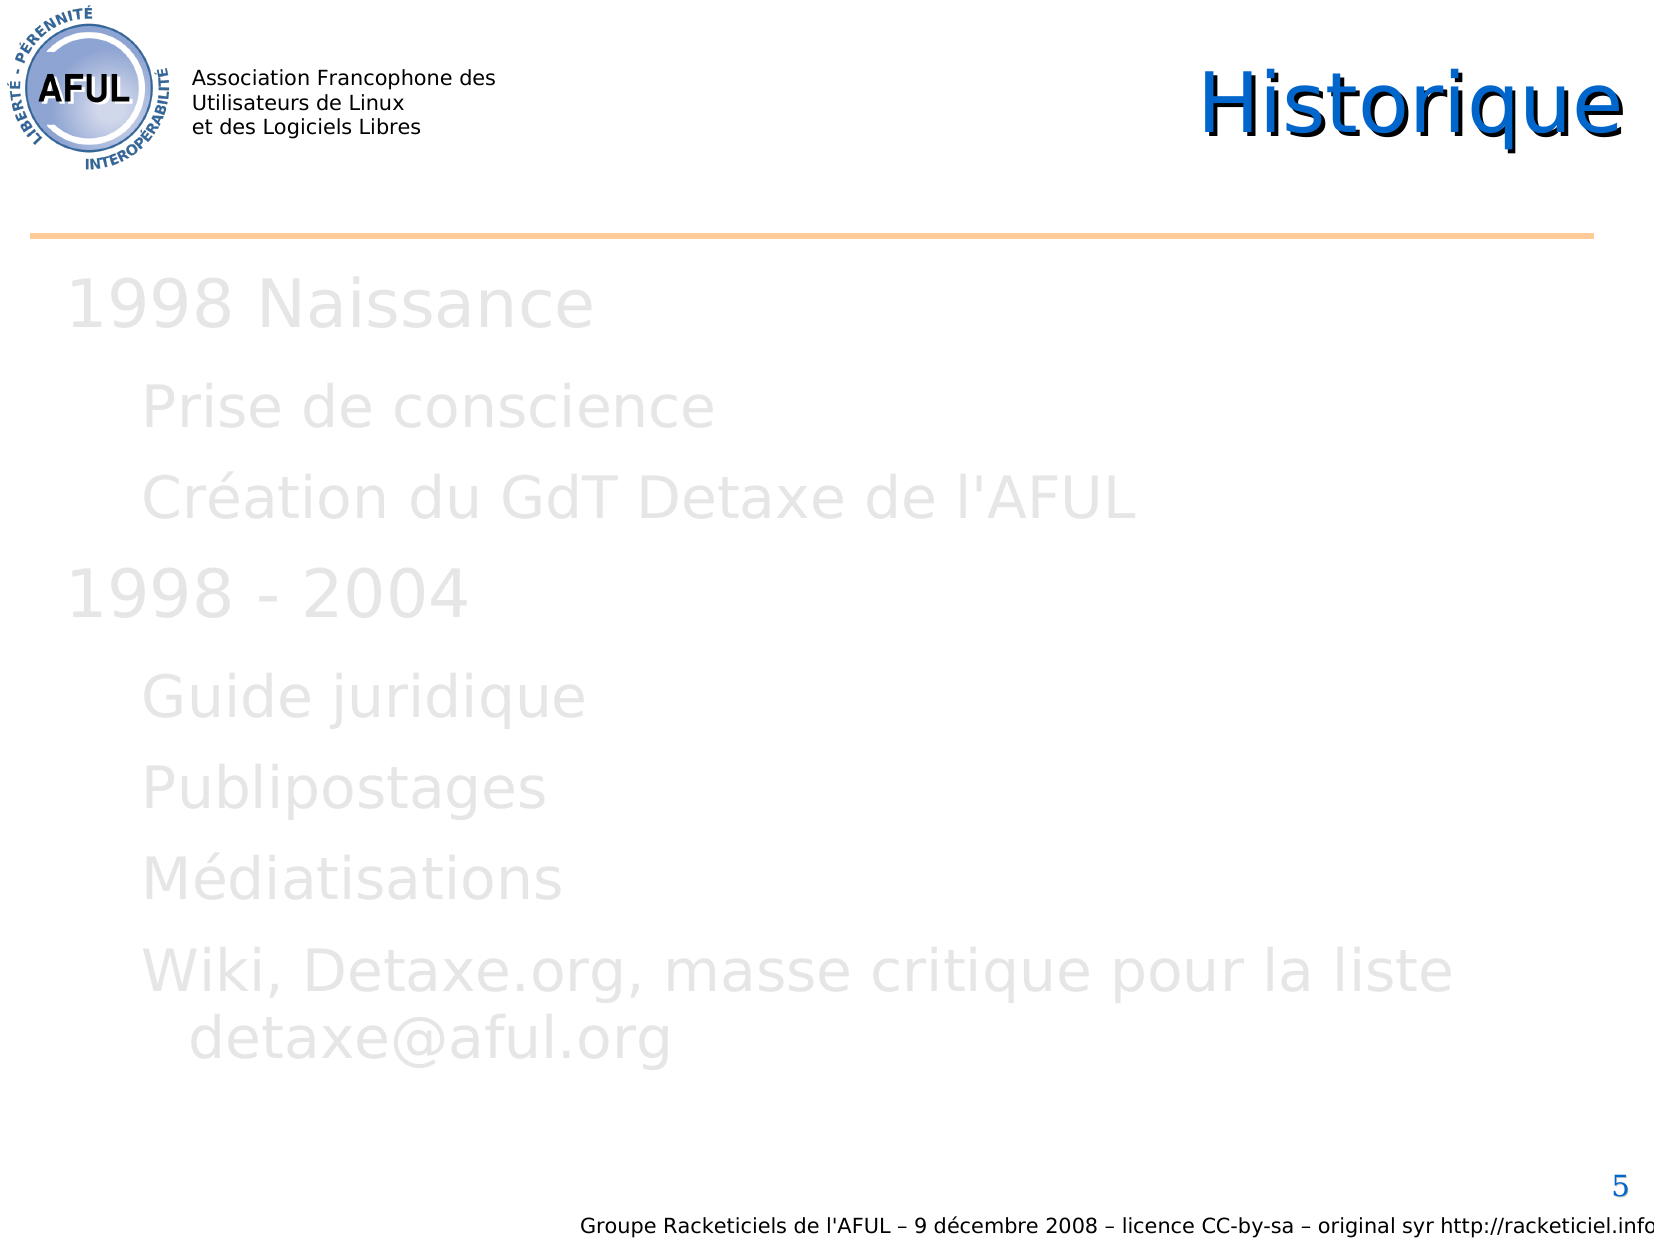

# Historique
1998 Naissance
Prise de conscience
Création du GdT Detaxe de l'AFUL
1998 - 2004
Guide juridique
Publipostages
Médiatisations
Wiki, Detaxe.org, masse critique pour la liste detaxe@aful.org
5
Groupe Racketiciels de l'AFUL – 9 décembre 2008 – licence CC-by-sa – original syr http://racketiciel.info